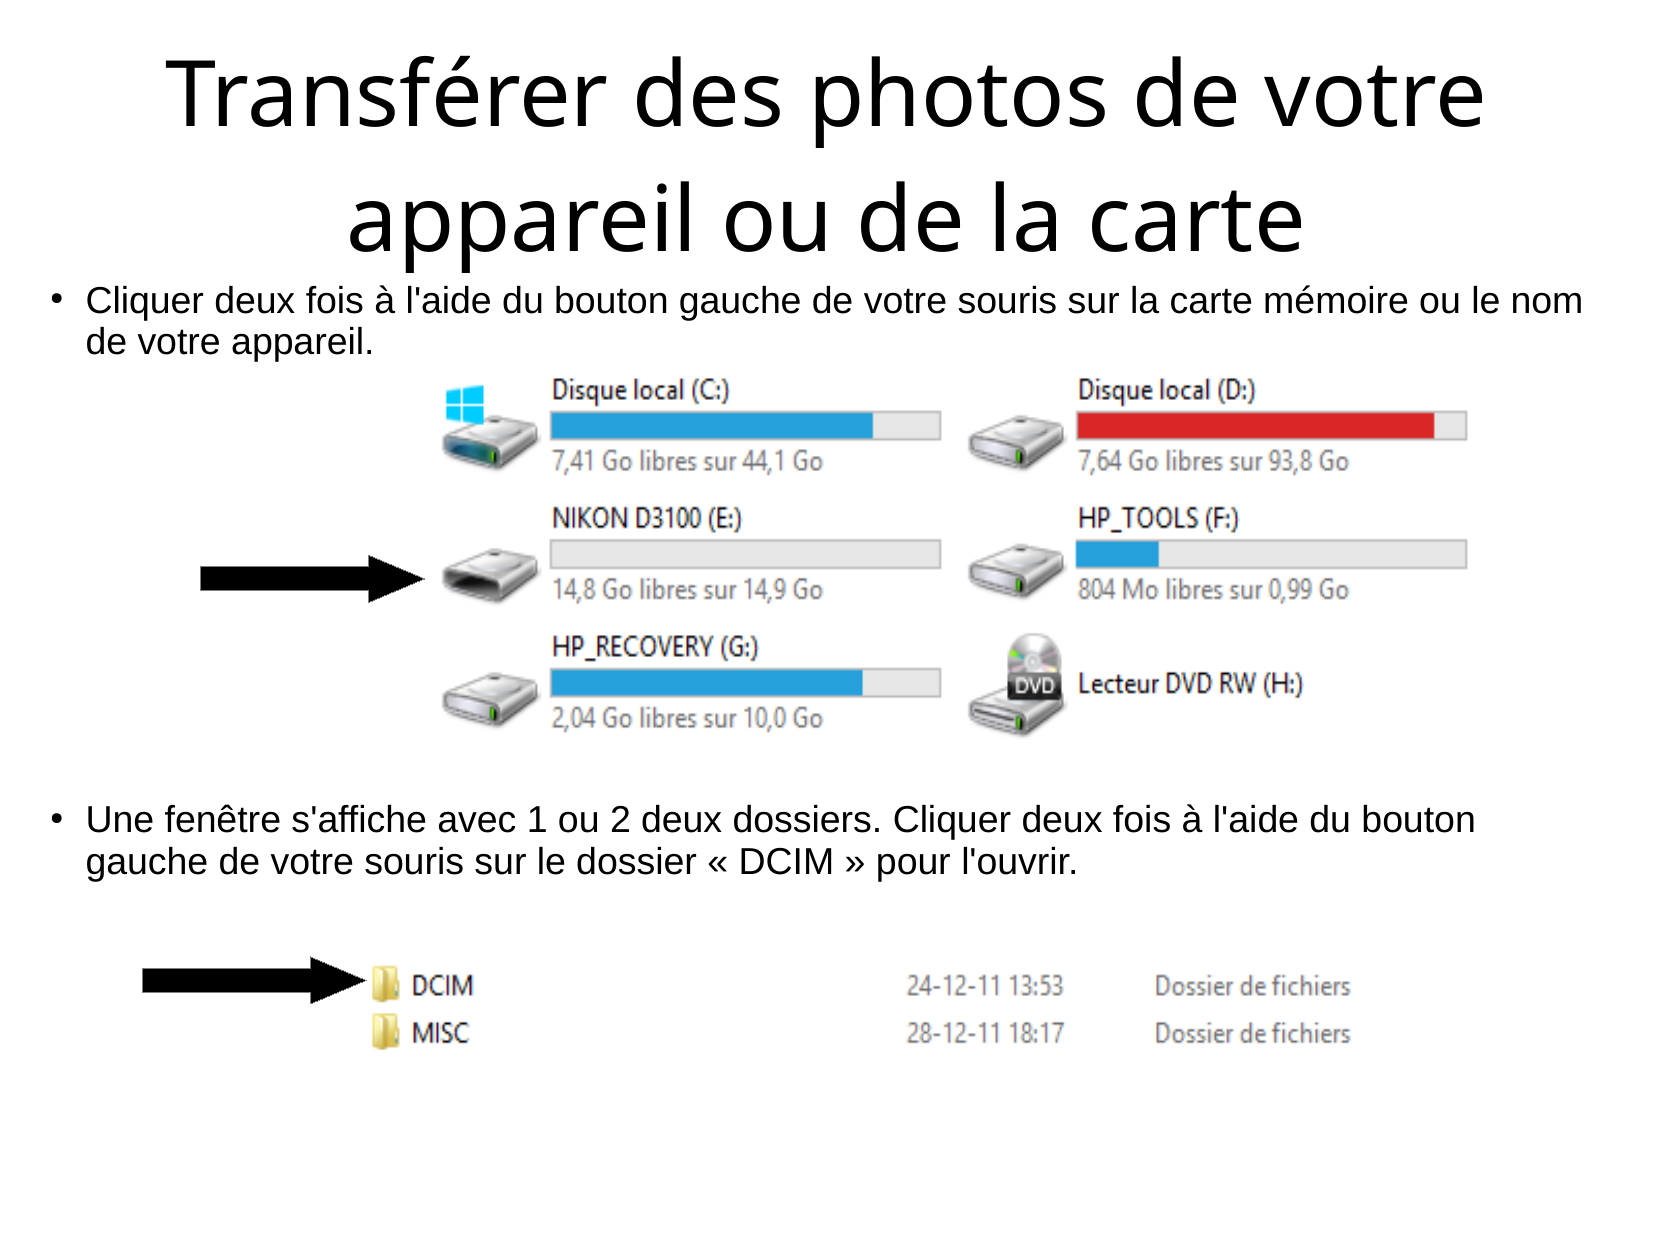

# Transférer des photos de votre appareil ou de la carte
Cliquer deux fois à l'aide du bouton gauche de votre souris sur la carte mémoire ou le nom de votre appareil.
Une fenêtre s'affiche avec 1 ou 2 deux dossiers. Cliquer deux fois à l'aide du bouton gauche de votre souris sur le dossier « DCIM » pour l'ouvrir.